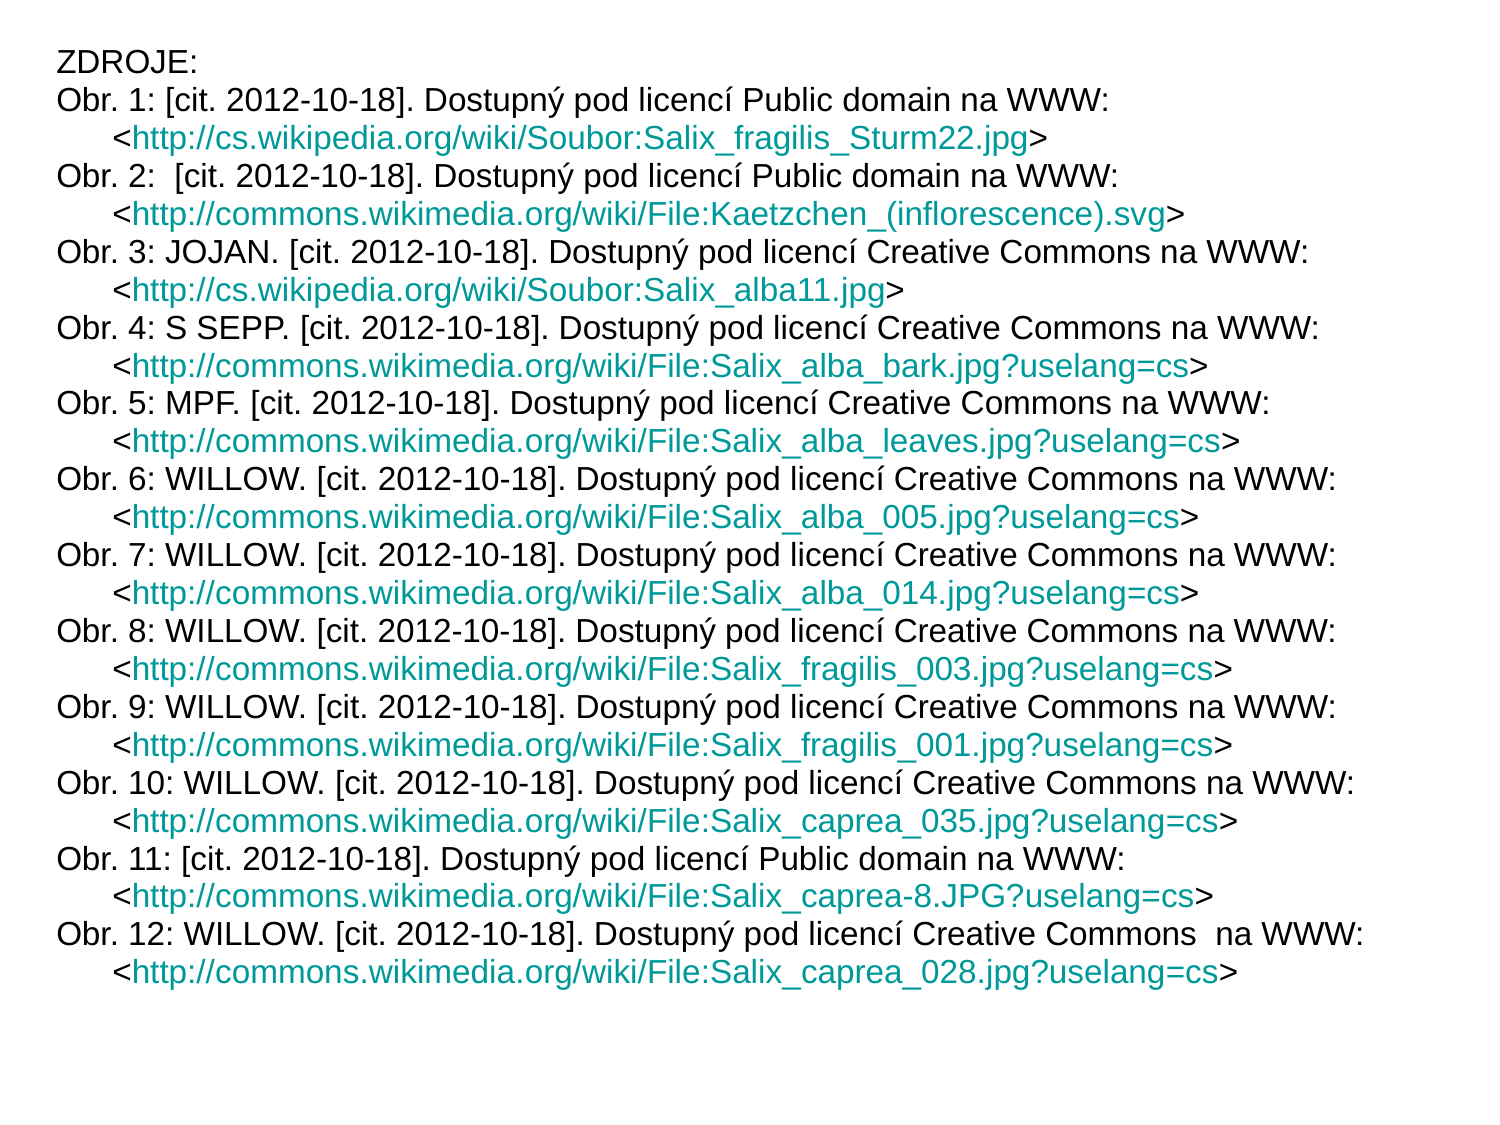

# ZDROJE:
Obr. 1: [cit. 2012-10-18]. Dostupný pod licencí Public domain na WWW:
	<http://cs.wikipedia.org/wiki/Soubor:Salix_fragilis_Sturm22.jpg>
Obr. 2: [cit. 2012-10-18]. Dostupný pod licencí Public domain na WWW:
	<http://commons.wikimedia.org/wiki/File:Kaetzchen_(inflorescence).svg>
Obr. 3: JOJAN. [cit. 2012-10-18]. Dostupný pod licencí Creative Commons na WWW:
	<http://cs.wikipedia.org/wiki/Soubor:Salix_alba11.jpg>
Obr. 4: S SEPP. [cit. 2012-10-18]. Dostupný pod licencí Creative Commons na WWW:
	<http://commons.wikimedia.org/wiki/File:Salix_alba_bark.jpg?uselang=cs>
Obr. 5: MPF. [cit. 2012-10-18]. Dostupný pod licencí Creative Commons na WWW:
	<http://commons.wikimedia.org/wiki/File:Salix_alba_leaves.jpg?uselang=cs>
Obr. 6: WILLOW. [cit. 2012-10-18]. Dostupný pod licencí Creative Commons na WWW:
	<http://commons.wikimedia.org/wiki/File:Salix_alba_005.jpg?uselang=cs>
Obr. 7: WILLOW. [cit. 2012-10-18]. Dostupný pod licencí Creative Commons na WWW:
	<http://commons.wikimedia.org/wiki/File:Salix_alba_014.jpg?uselang=cs>
Obr. 8: WILLOW. [cit. 2012-10-18]. Dostupný pod licencí Creative Commons na WWW:
	<http://commons.wikimedia.org/wiki/File:Salix_fragilis_003.jpg?uselang=cs>
Obr. 9: WILLOW. [cit. 2012-10-18]. Dostupný pod licencí Creative Commons na WWW:
	<http://commons.wikimedia.org/wiki/File:Salix_fragilis_001.jpg?uselang=cs>
Obr. 10: WILLOW. [cit. 2012-10-18]. Dostupný pod licencí Creative Commons na WWW:
	<http://commons.wikimedia.org/wiki/File:Salix_caprea_035.jpg?uselang=cs>
Obr. 11: [cit. 2012-10-18]. Dostupný pod licencí Public domain na WWW:
	<http://commons.wikimedia.org/wiki/File:Salix_caprea-8.JPG?uselang=cs>
Obr. 12: WILLOW. [cit. 2012-10-18]. Dostupný pod licencí Creative Commons na WWW:
	<http://commons.wikimedia.org/wiki/File:Salix_caprea_028.jpg?uselang=cs>